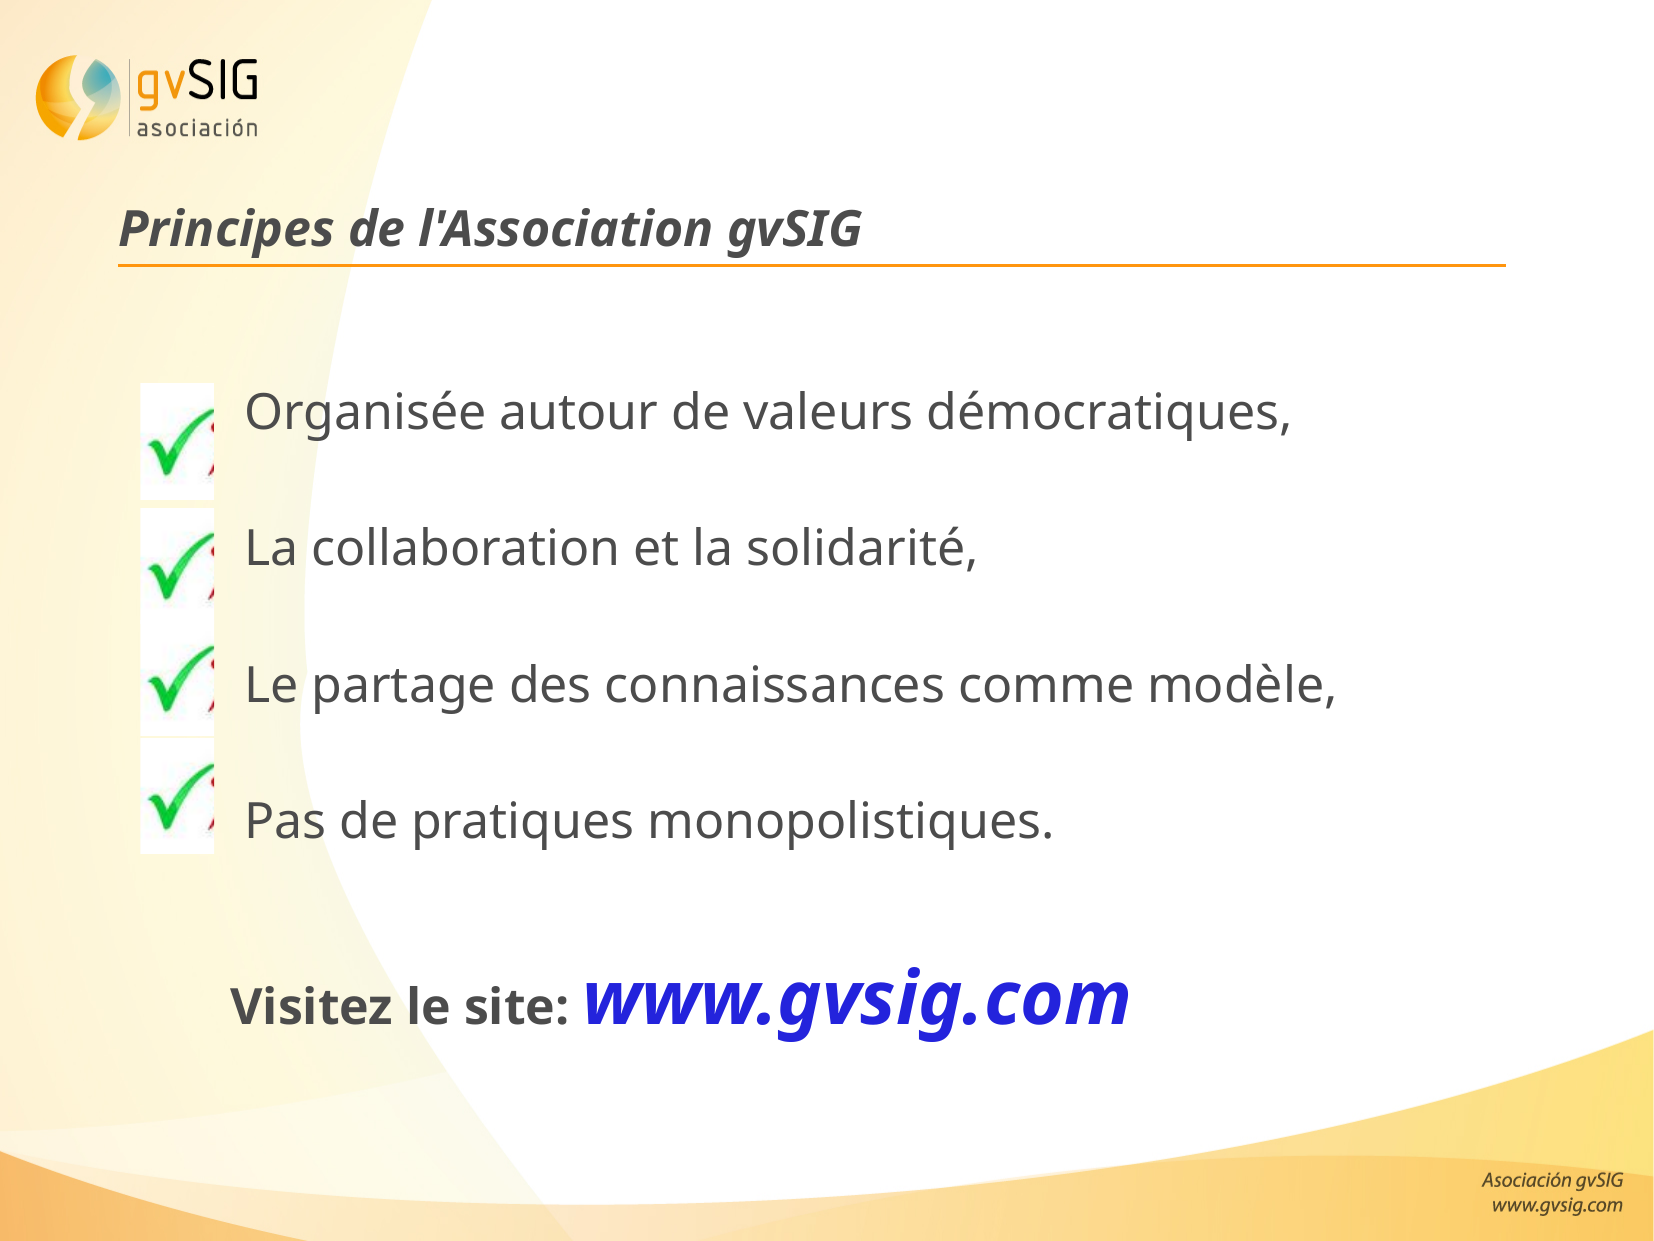

Principes de l'Association gvSIG
Organisée autour de valeurs démocratiques,
La collaboration et la solidarité,
Le partage des connaissances comme modèle,
Pas de pratiques monopolistiques.
# Visitez le site: www.gvsig.com